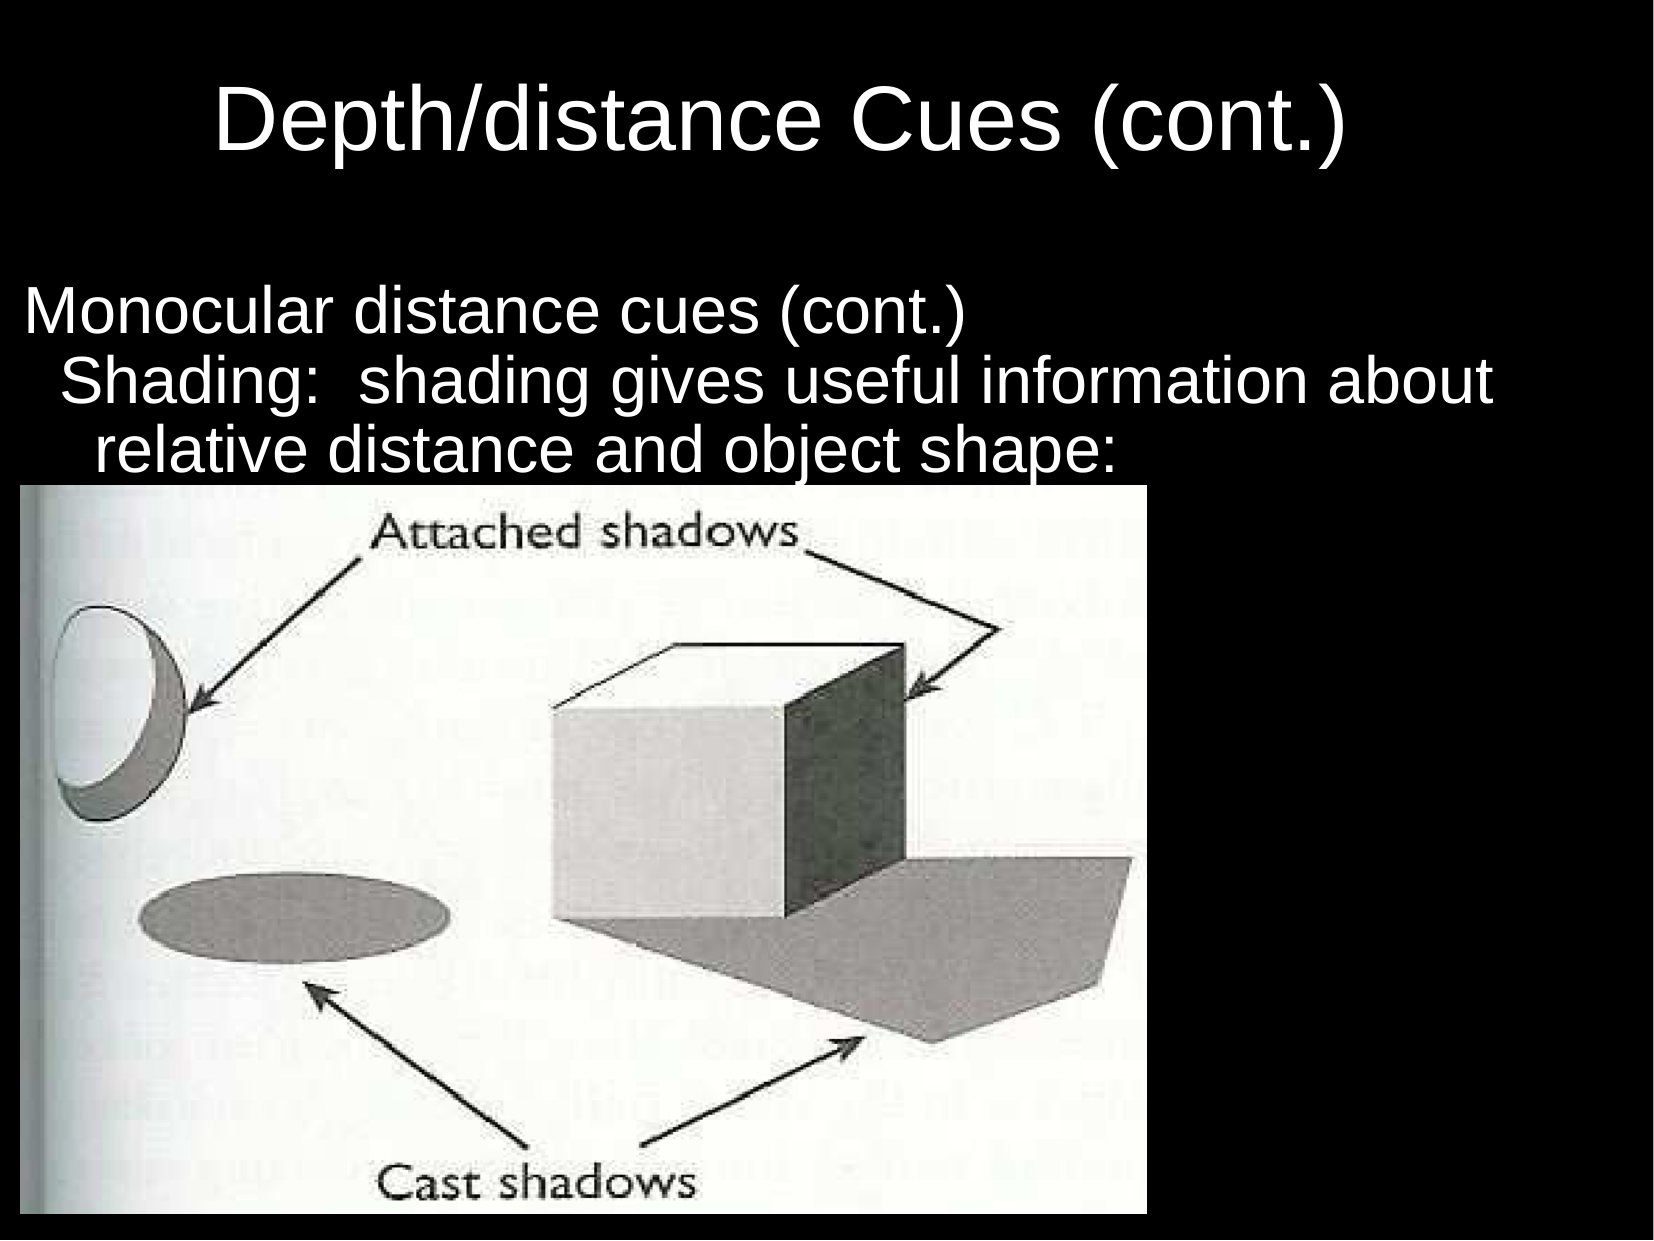

# Depth/distance Cues (cont.)
Monocular distance cues (cont.)
Shading: shading gives useful information about relative distance and object shape: